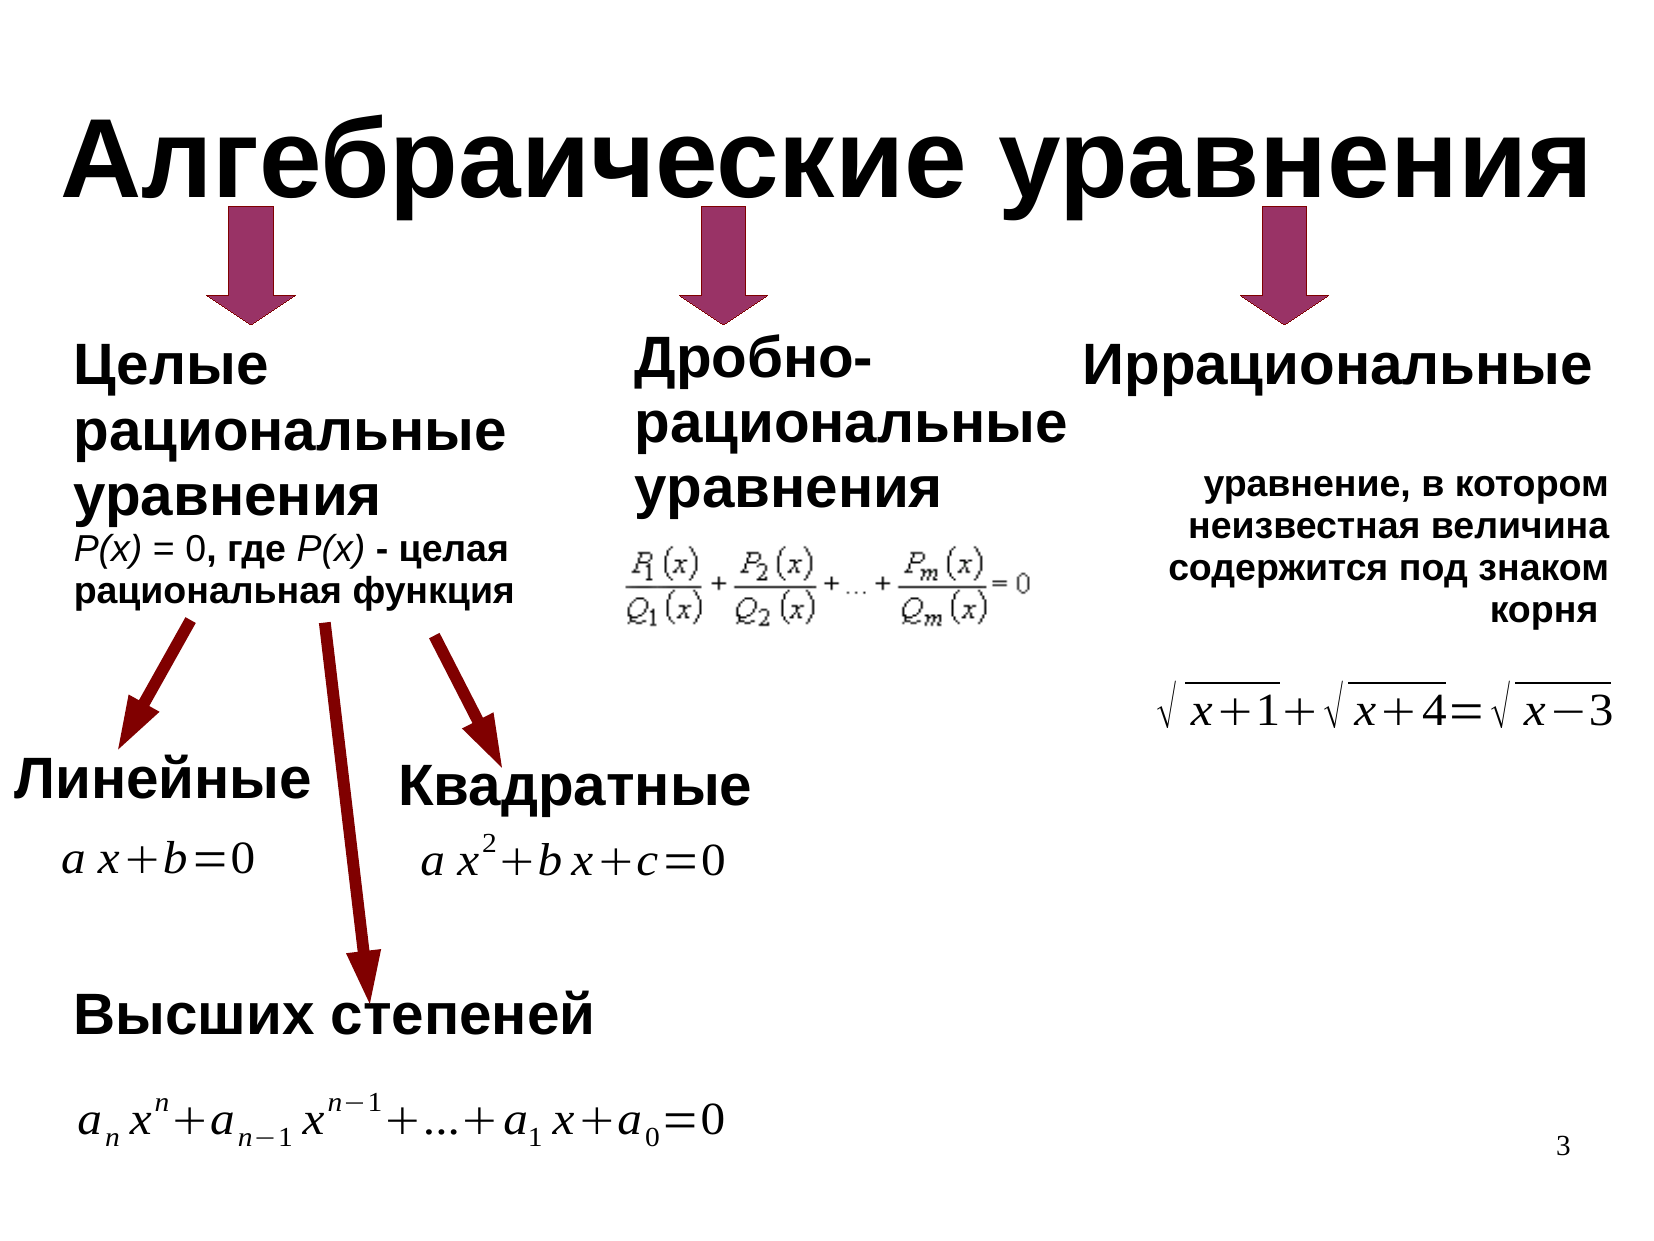

Алгебраические уравнения
Дробно-рациональные уравнения
Целые рациональные уравнения
P(x) = 0, где P(x) - целая рациональная функция
Иррациональные
уравнение, в котором неизвестная величина содержится под знаком корня
Линейные
Квадратные
Высших степеней
3